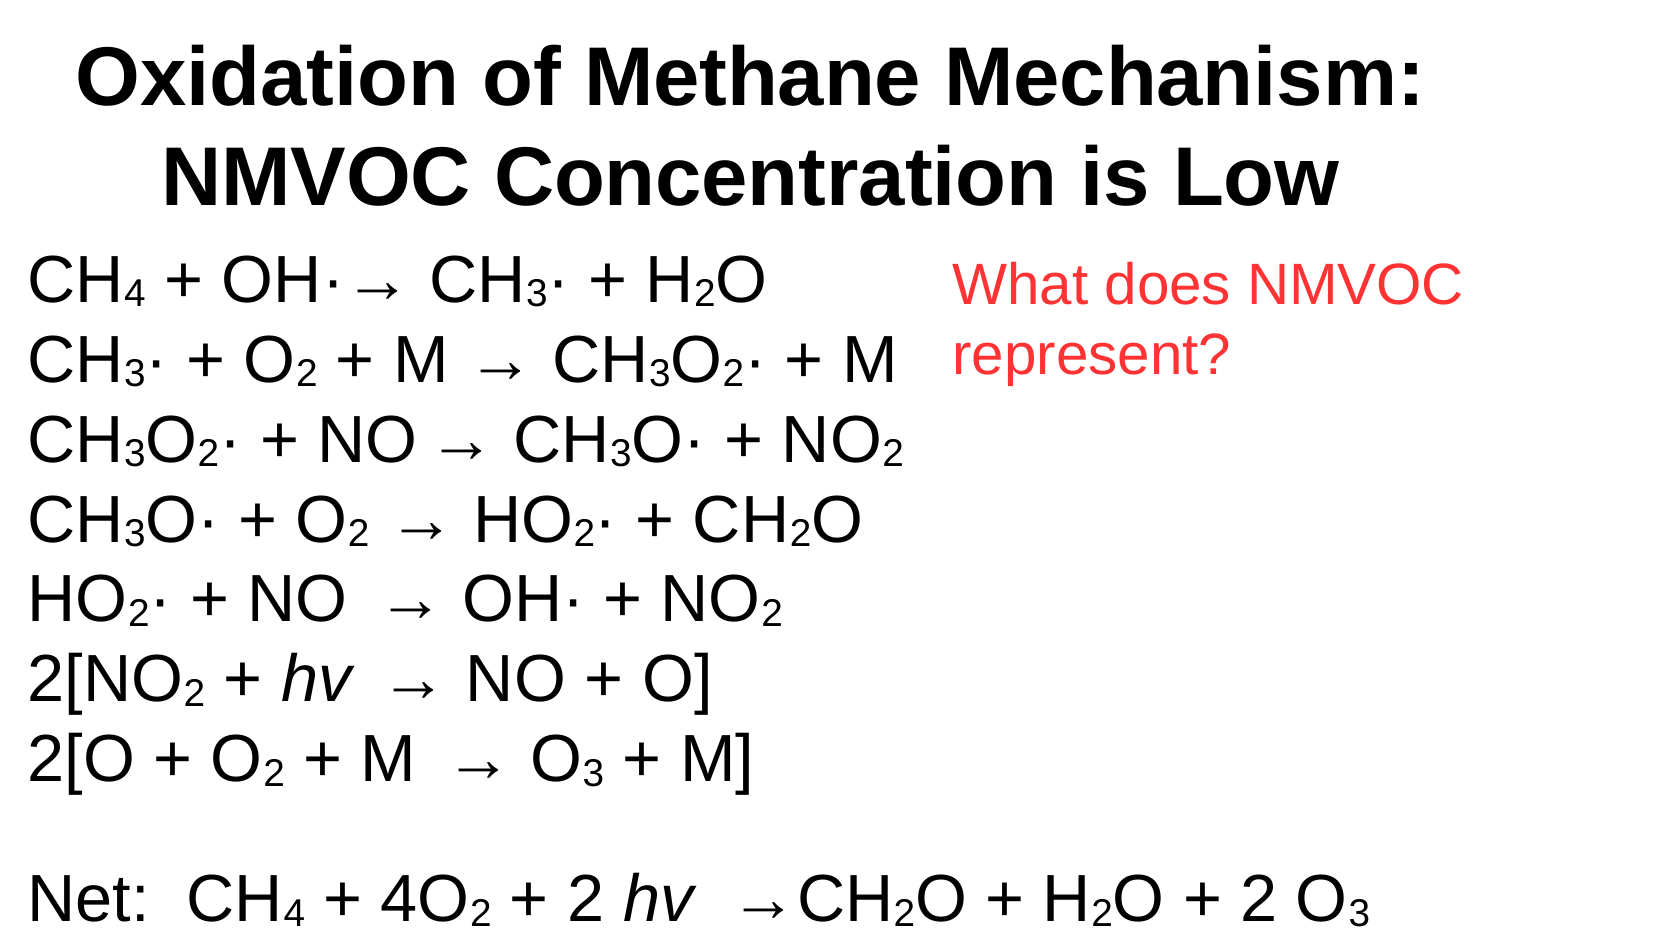

Oxidation of Methane Mechanism:
NMVOC Concentration is Low
CH4 + OH·→ CH3· + H2O
CH3· + O2 + M → CH3O2· + M
CH3O2· + NO → CH3O· + NO2
CH3O· + O2 → HO2· + CH2O
HO2· + NO → OH· + NO2
2[NO2 + hv → NO + O]
2[O + O2 + M → O3 + M]
Net: CH4 + 4O2 + 2 hv →CH2O + H2O + 2 O3
What does NMVOC represent?